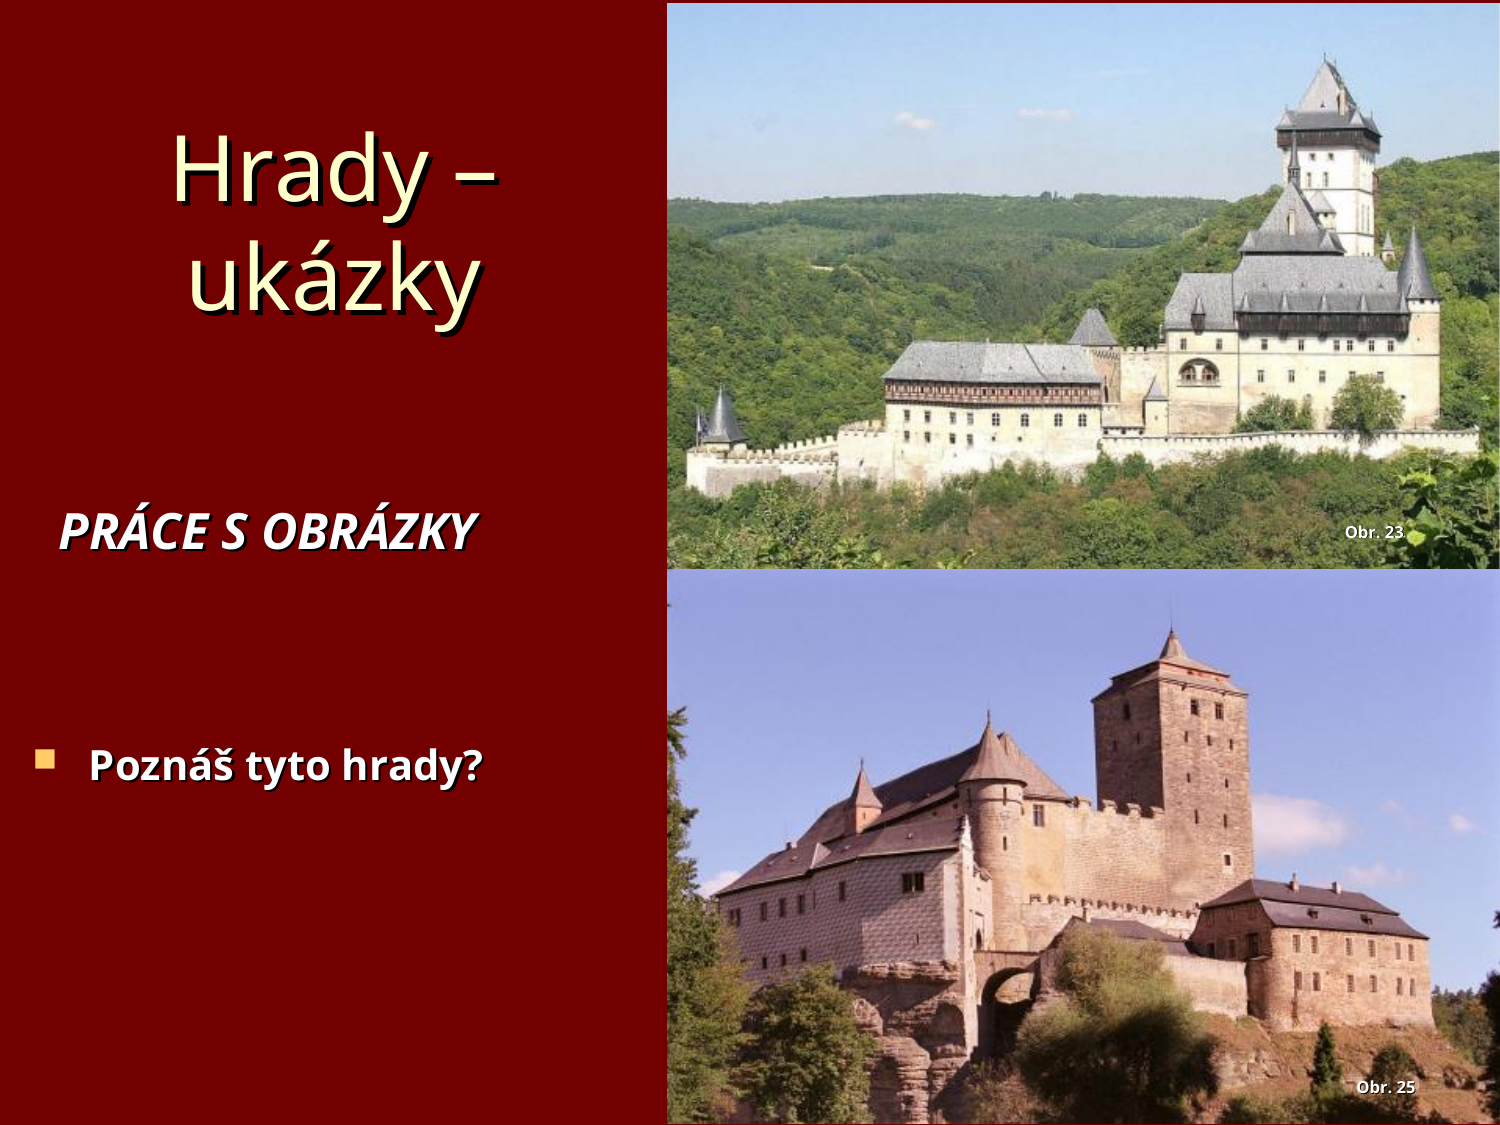

# Hrady – ukázky
 PRÁCE S OBRÁZKY
Poznáš tyto hrady?
Obr. 23
Obr. 25